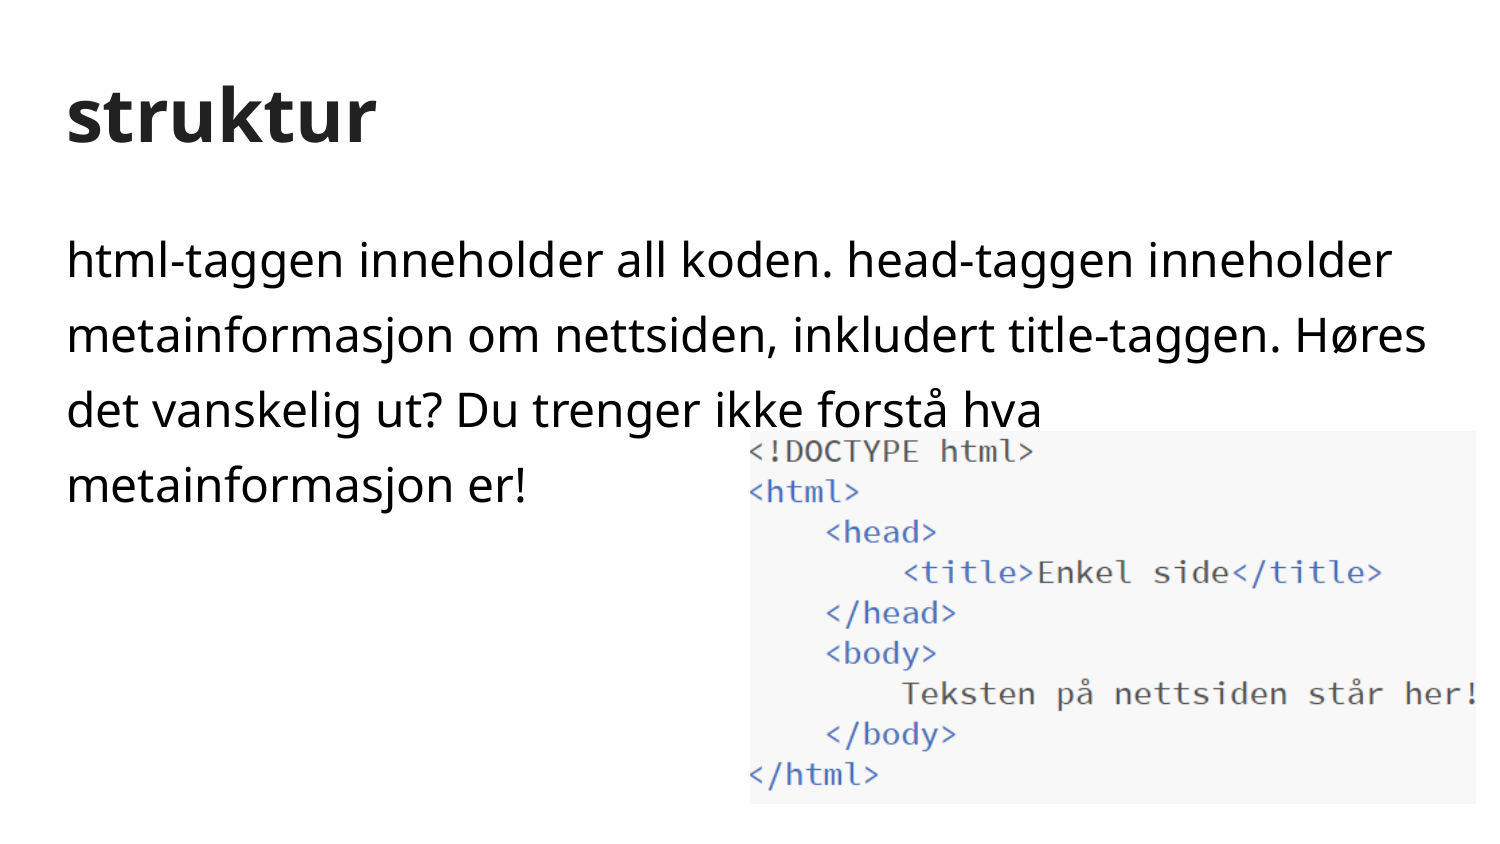

# struktur
html-taggen inneholder all koden. head-taggen inneholder metainformasjon om nettsiden, inkludert title-taggen. Høres det vanskelig ut? Du trenger ikke forstå hva
metainformasjon er!